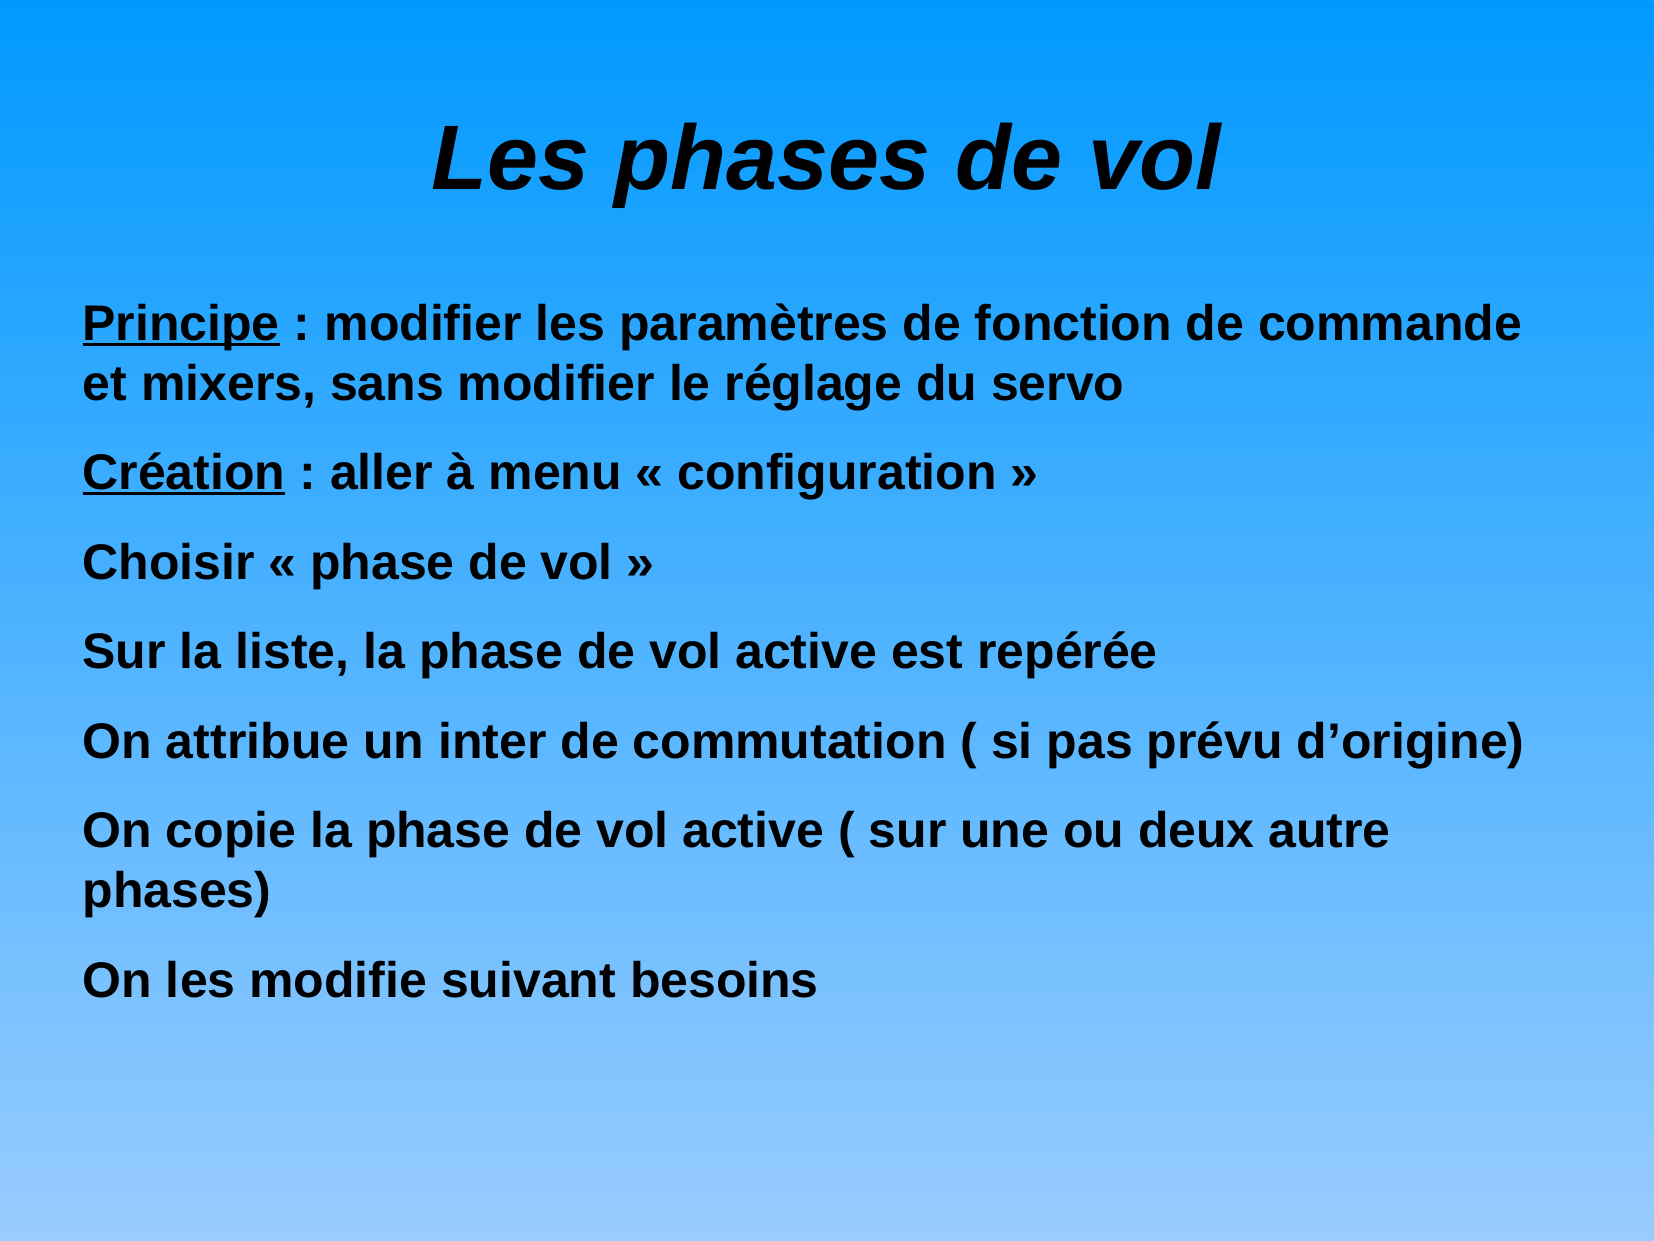

# Les phases de vol
Principe : modifier les paramètres de fonction de commande et mixers, sans modifier le réglage du servo
Création : aller à menu « configuration »
Choisir « phase de vol »
Sur la liste, la phase de vol active est repérée
On attribue un inter de commutation ( si pas prévu d’origine)
On copie la phase de vol active ( sur une ou deux autre phases)
On les modifie suivant besoins